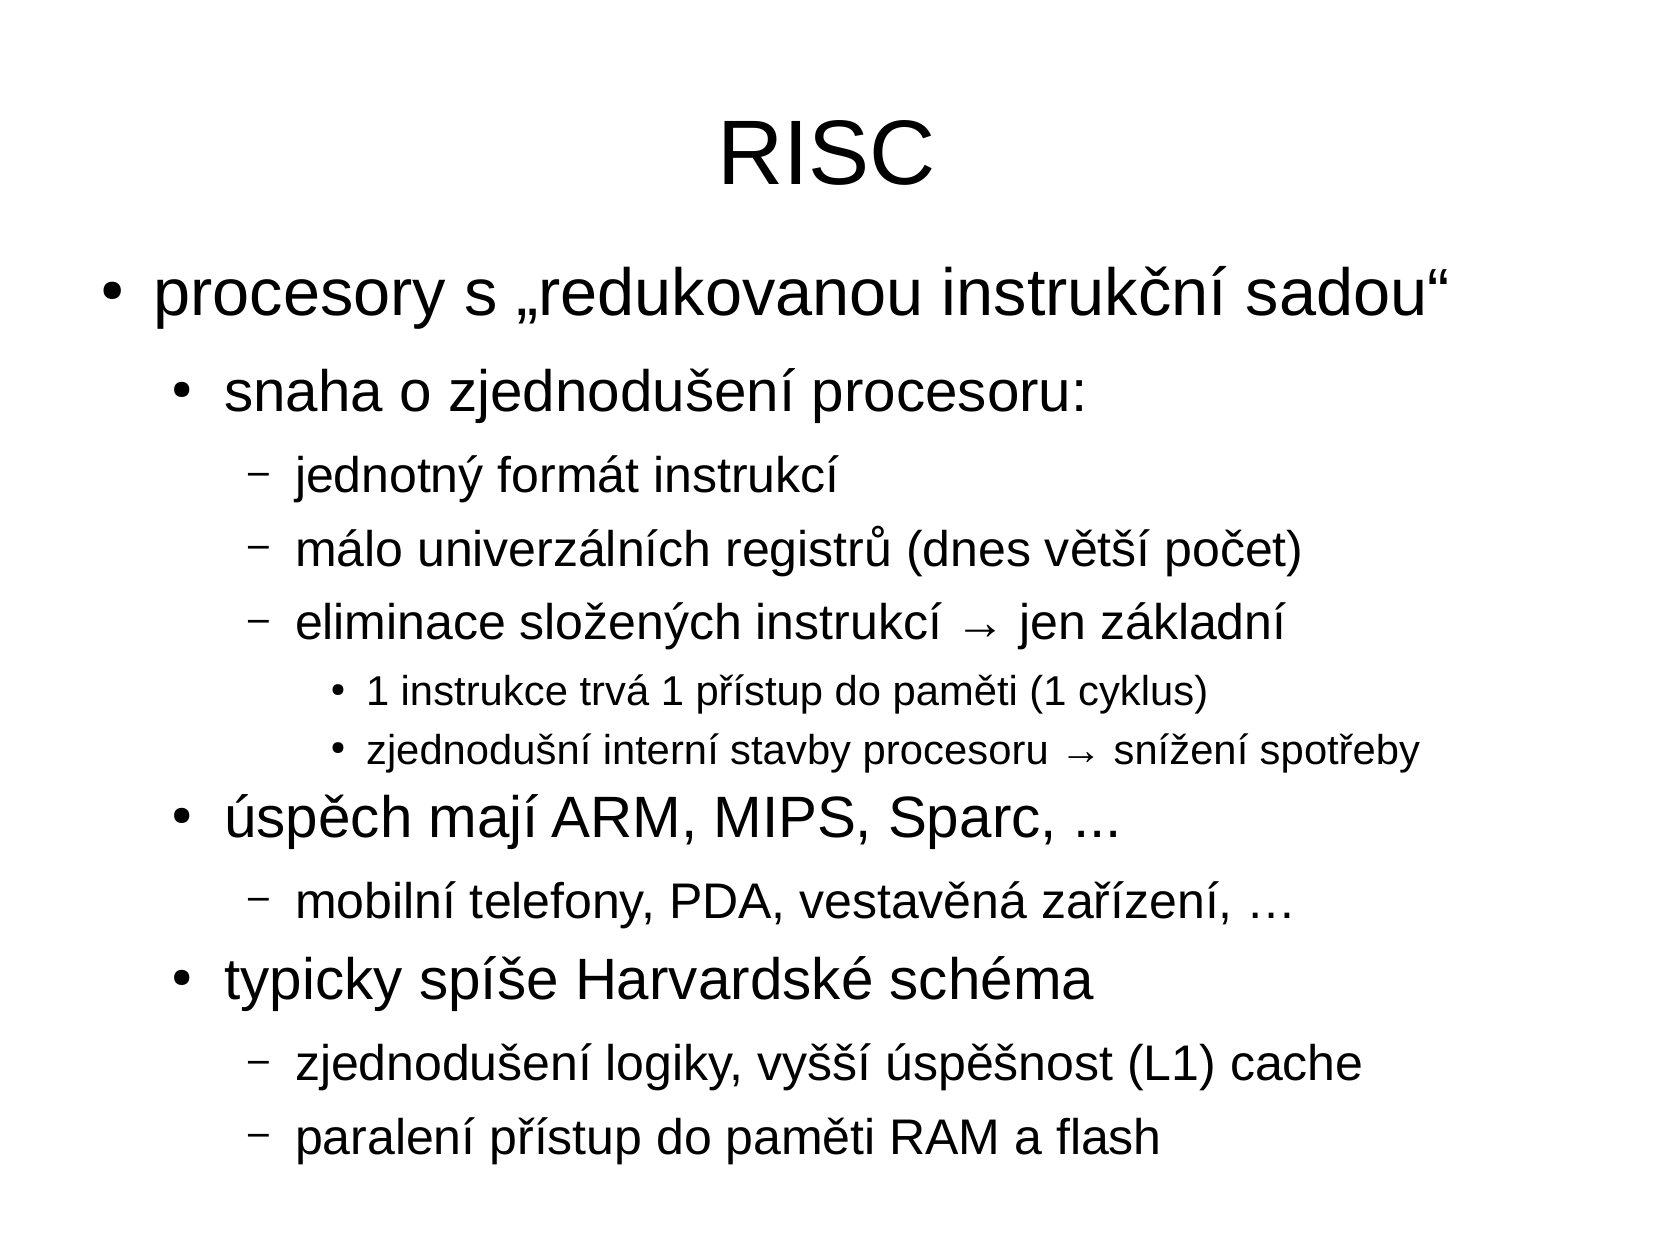

# RISC
procesory s „redukovanou instrukční sadou“
snaha o zjednodušení procesoru:
jednotný formát instrukcí
málo univerzálních registrů (dnes větší počet)
eliminace složených instrukcí → jen základní
1 instrukce trvá 1 přístup do paměti (1 cyklus)
zjednodušní interní stavby procesoru → snížení spotřeby
úspěch mají ARM, MIPS, Sparc, ...
mobilní telefony, PDA, vestavěná zařízení, …
typicky spíše Harvardské schéma
zjednodušení logiky, vyšší úspěšnost (L1) cache
paralení přístup do paměti RAM a flash